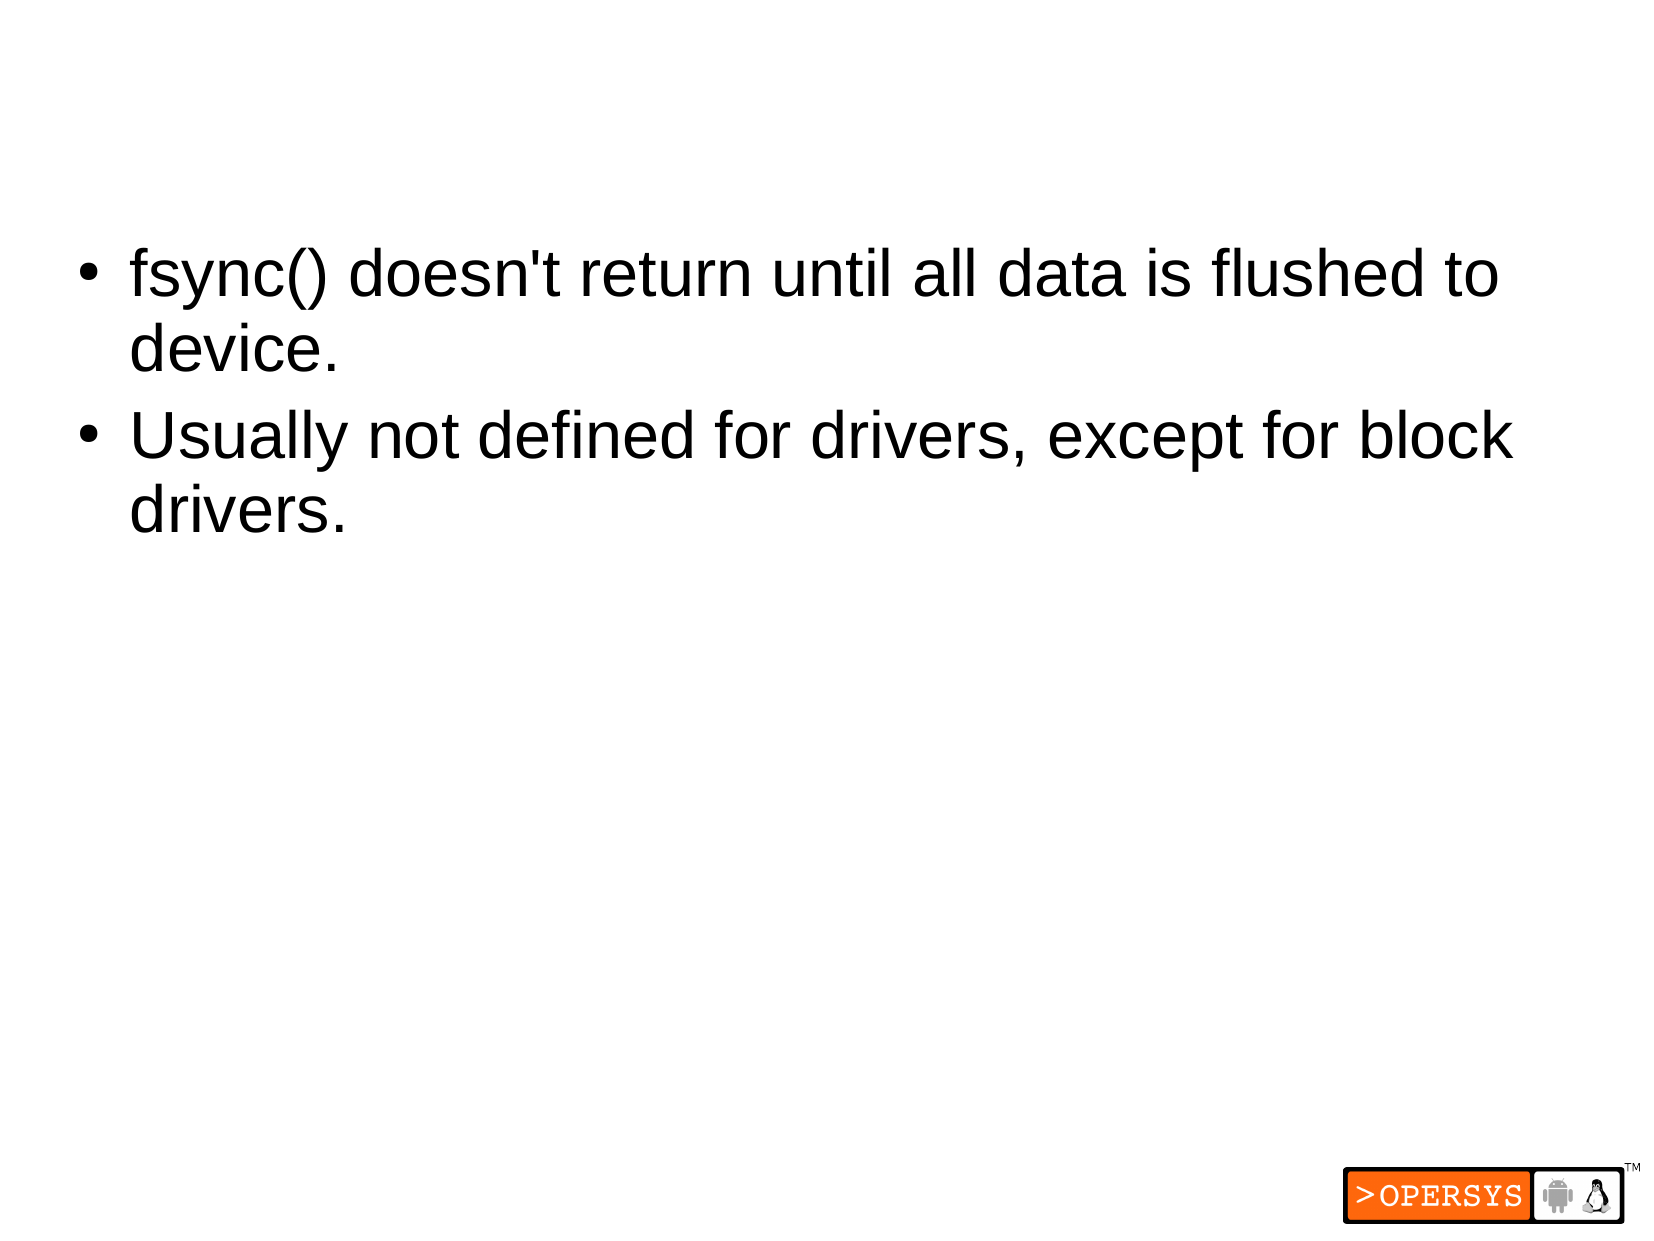

# fsync() doesn't return until all data is flushed to device.
Usually not defined for drivers, except for block drivers.